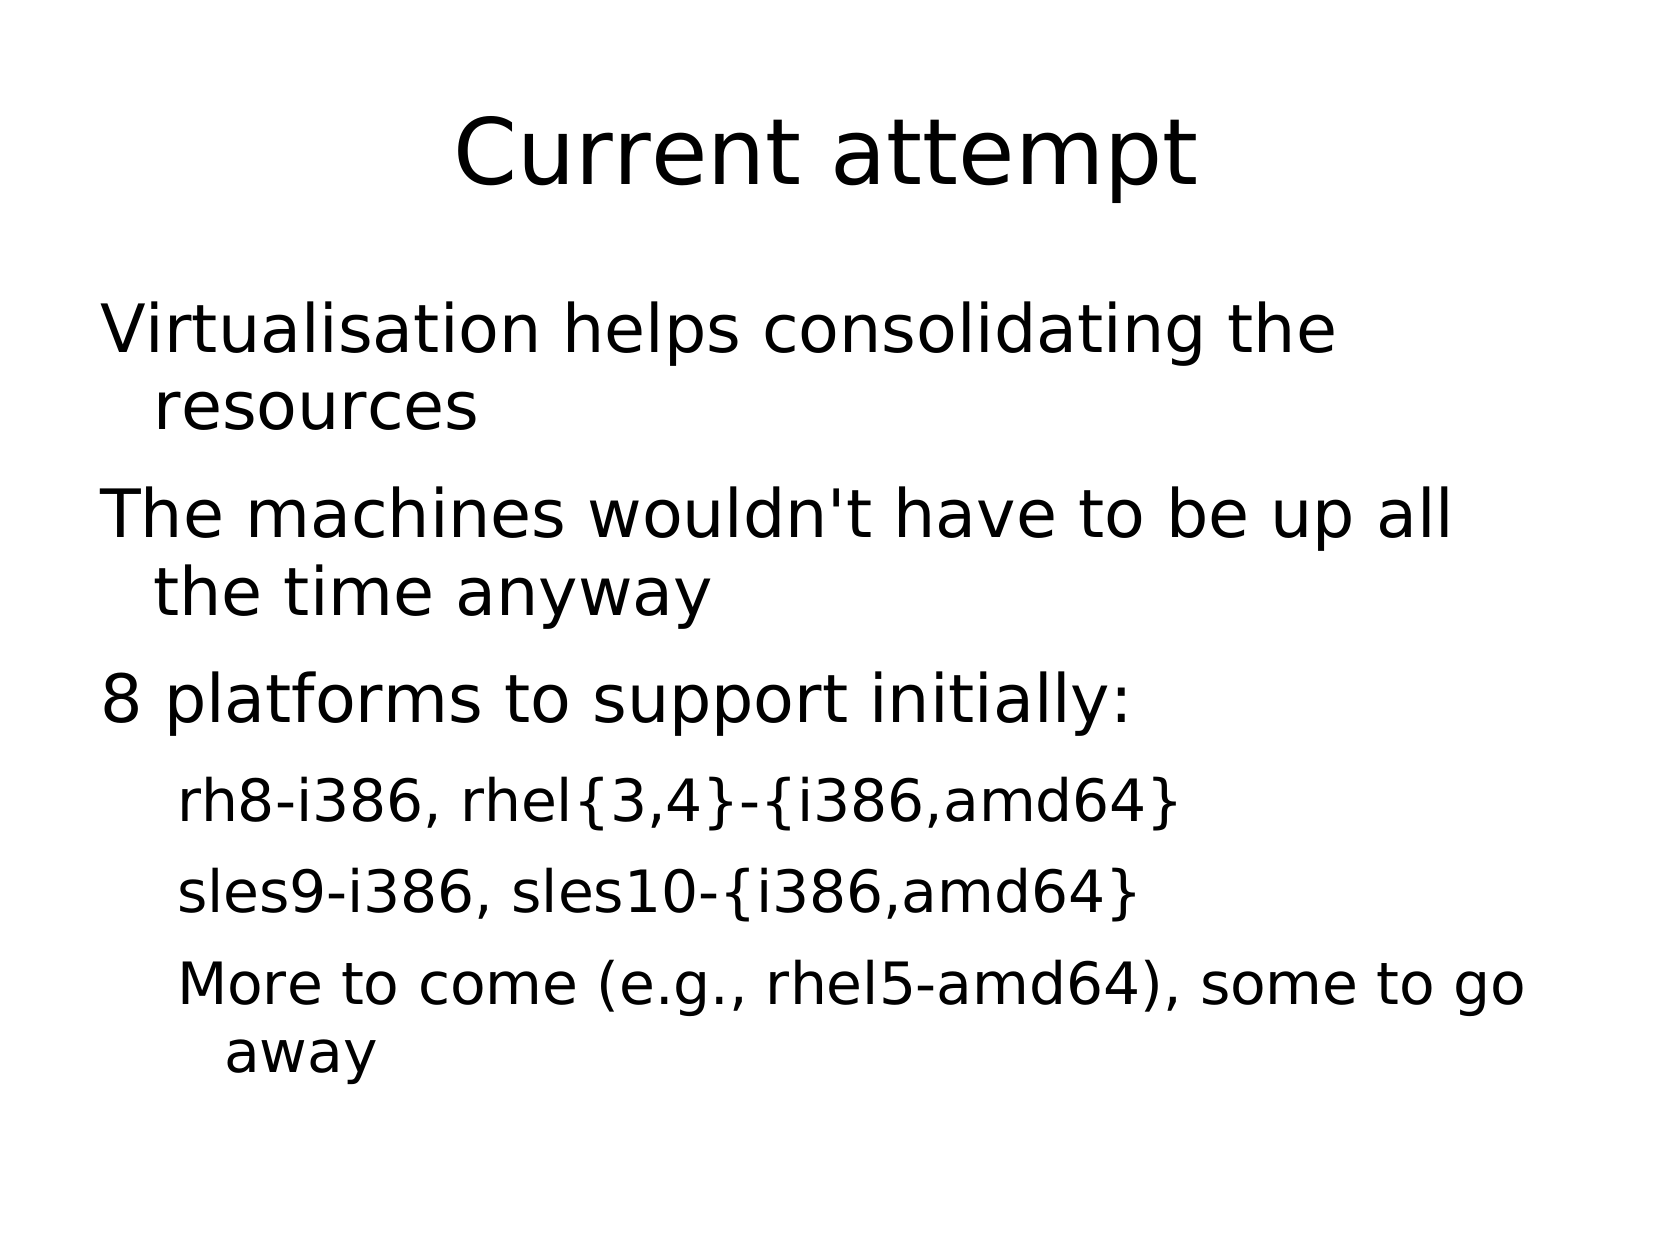

# Current attempt
Virtualisation helps consolidating the resources
The machines wouldn't have to be up all the time anyway
8 platforms to support initially:
rh8-i386, rhel{3,4}-{i386,amd64}
sles9-i386, sles10-{i386,amd64}
More to come (e.g., rhel5-amd64), some to go away